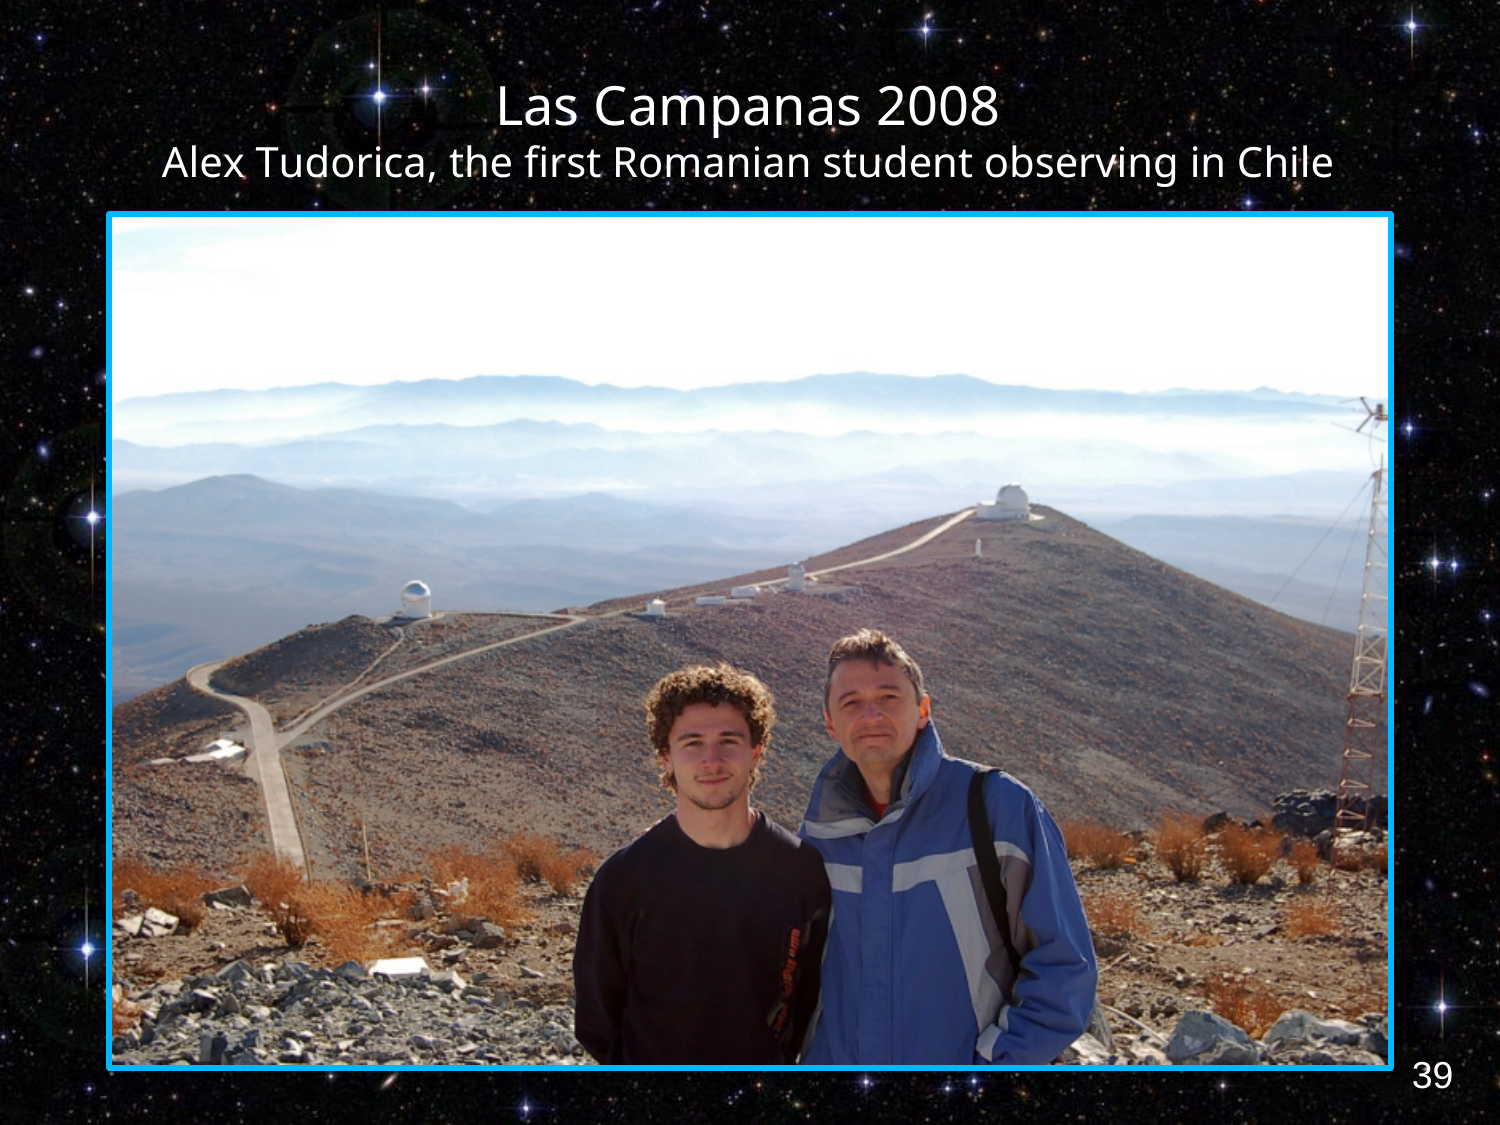

Las Campanas 2008
Alex Tudorica, the first Romanian student observing in Chile
39